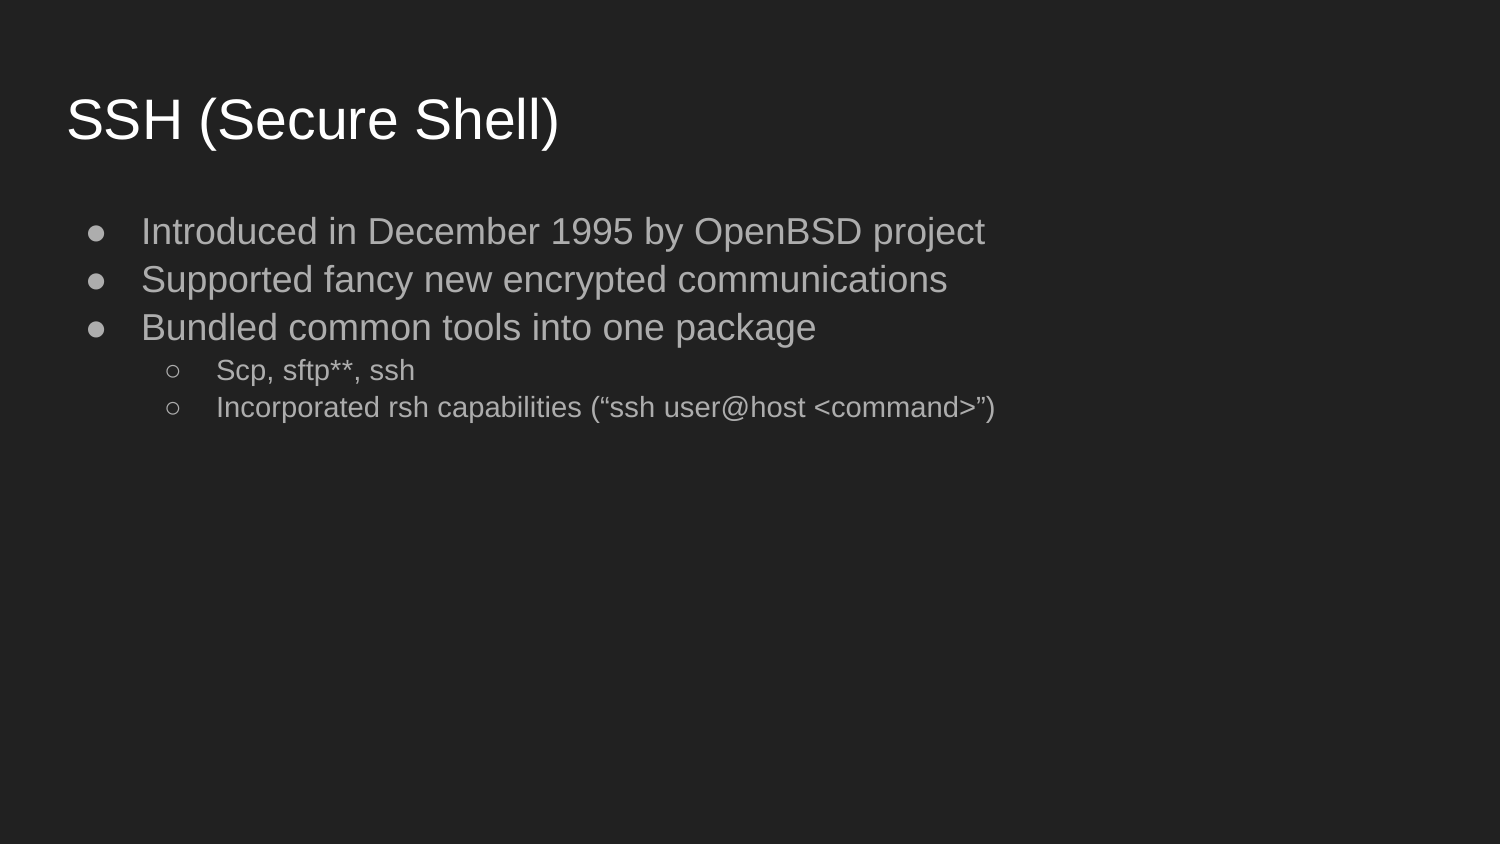

# SSH (Secure Shell)
Introduced in December 1995 by OpenBSD project
Supported fancy new encrypted communications
Bundled common tools into one package
Scp, sftp**, ssh
Incorporated rsh capabilities (“ssh user@host <command>”)